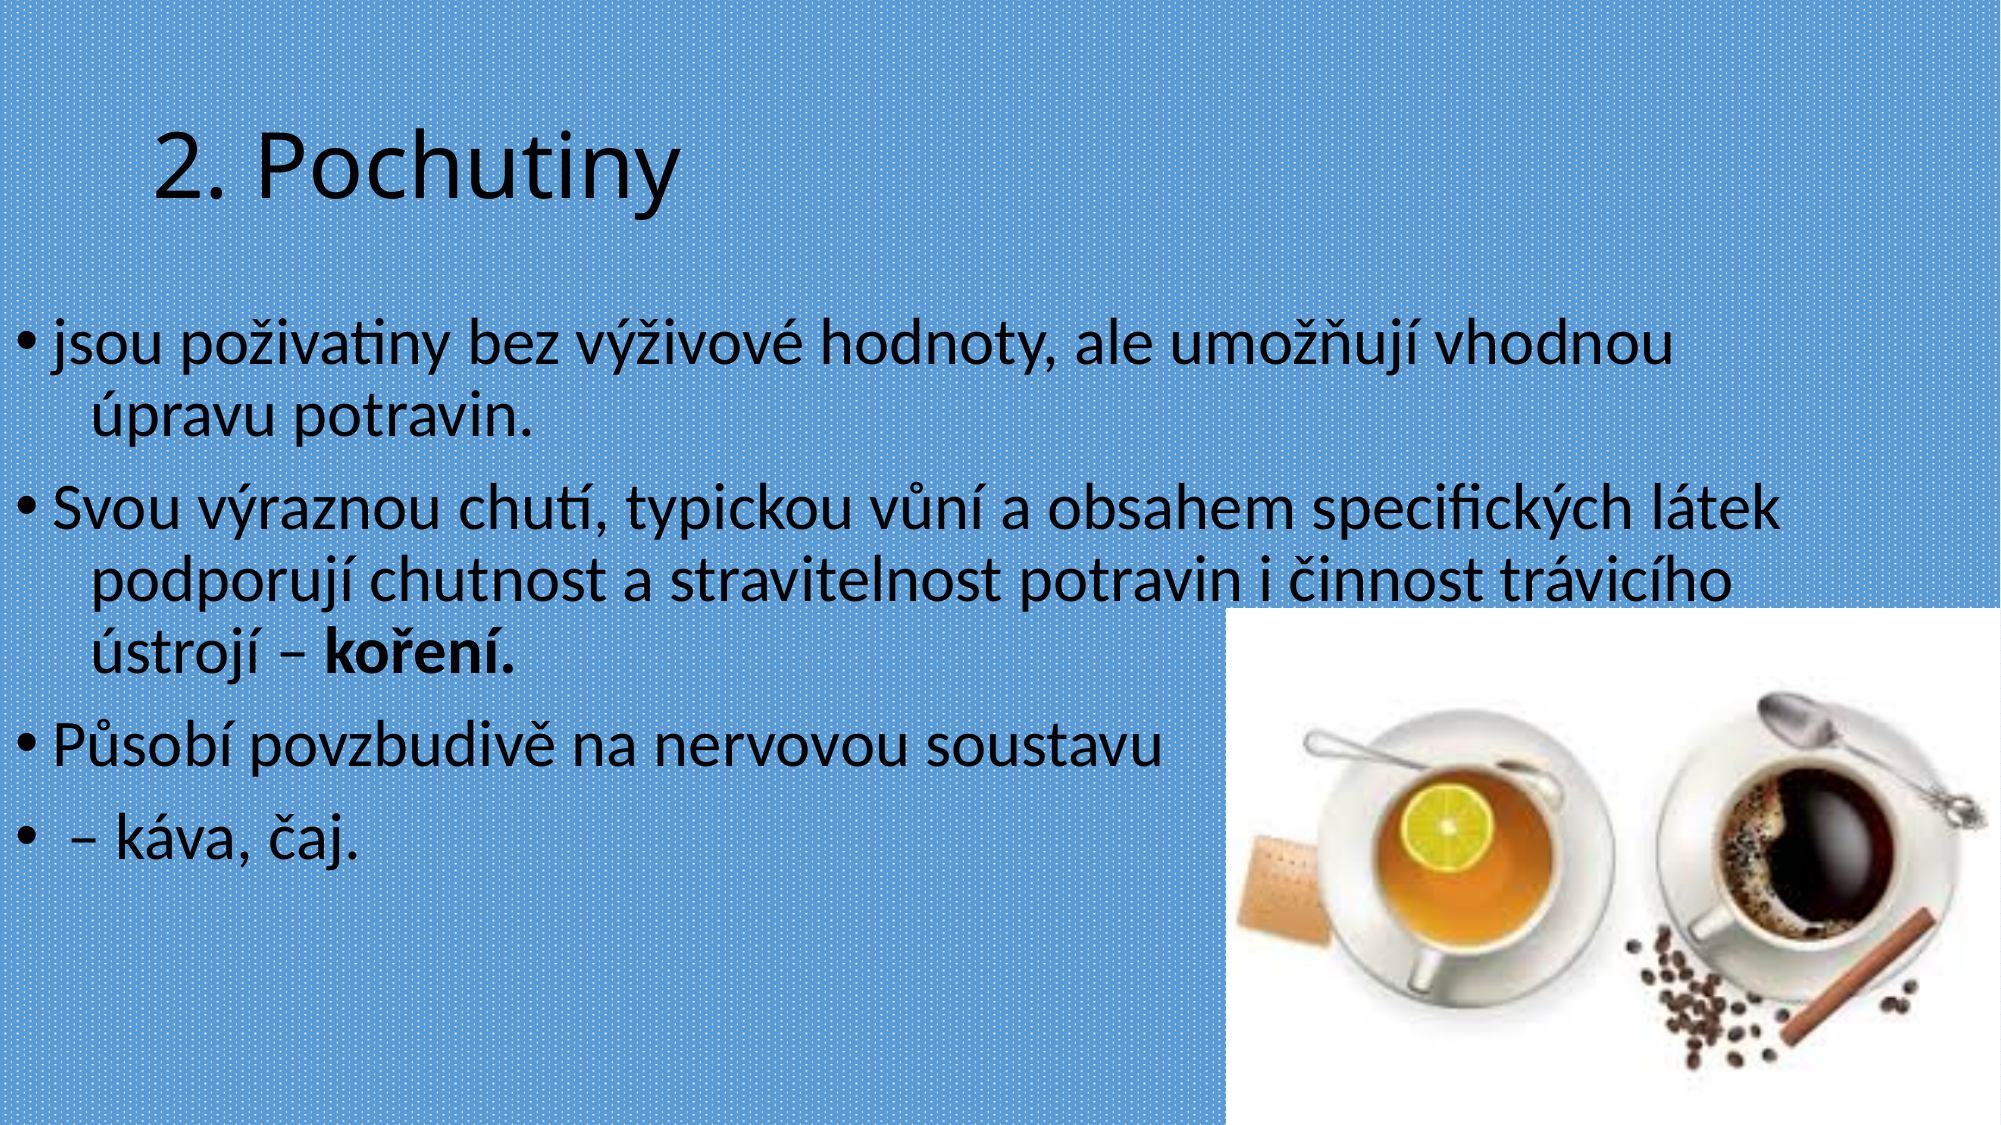

# 2. Pochutiny
jsou poživatiny bez výživové hodnoty, ale umožňují vhodnou úpravu potravin.
Svou výraznou chutí, typickou vůní a obsahem specifických látek podporují chutnost a stravitelnost potravin i činnost trávicího ústrojí – koření.
Působí povzbudivě na nervovou soustavu
 – káva, čaj.